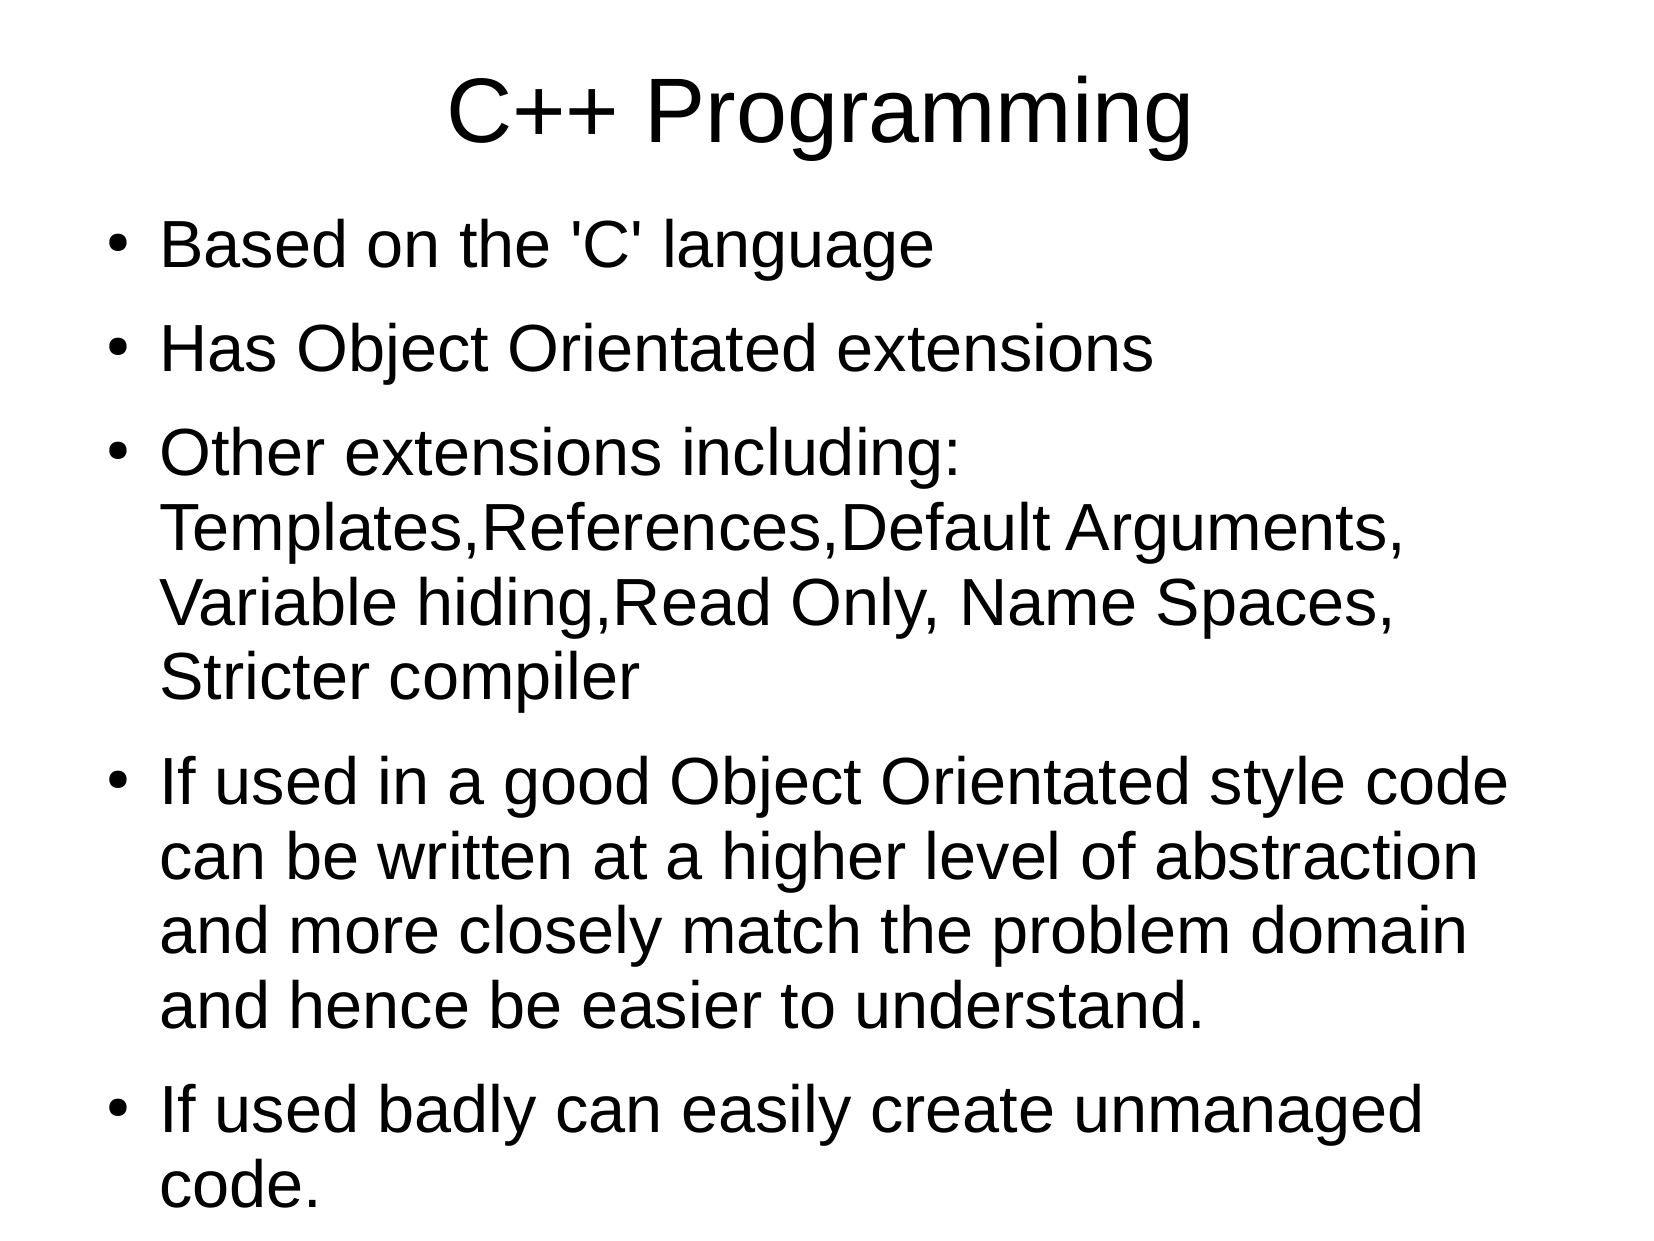

# C++ Programming
Based on the 'C' language
Has Object Orientated extensions
Other extensions including: Templates,References,Default Arguments, Variable hiding,Read Only, Name Spaces, Stricter compiler
If used in a good Object Orientated style code can be written at a higher level of abstraction and more closely match the problem domain and hence be easier to understand.
If used badly can easily create unmanaged code.